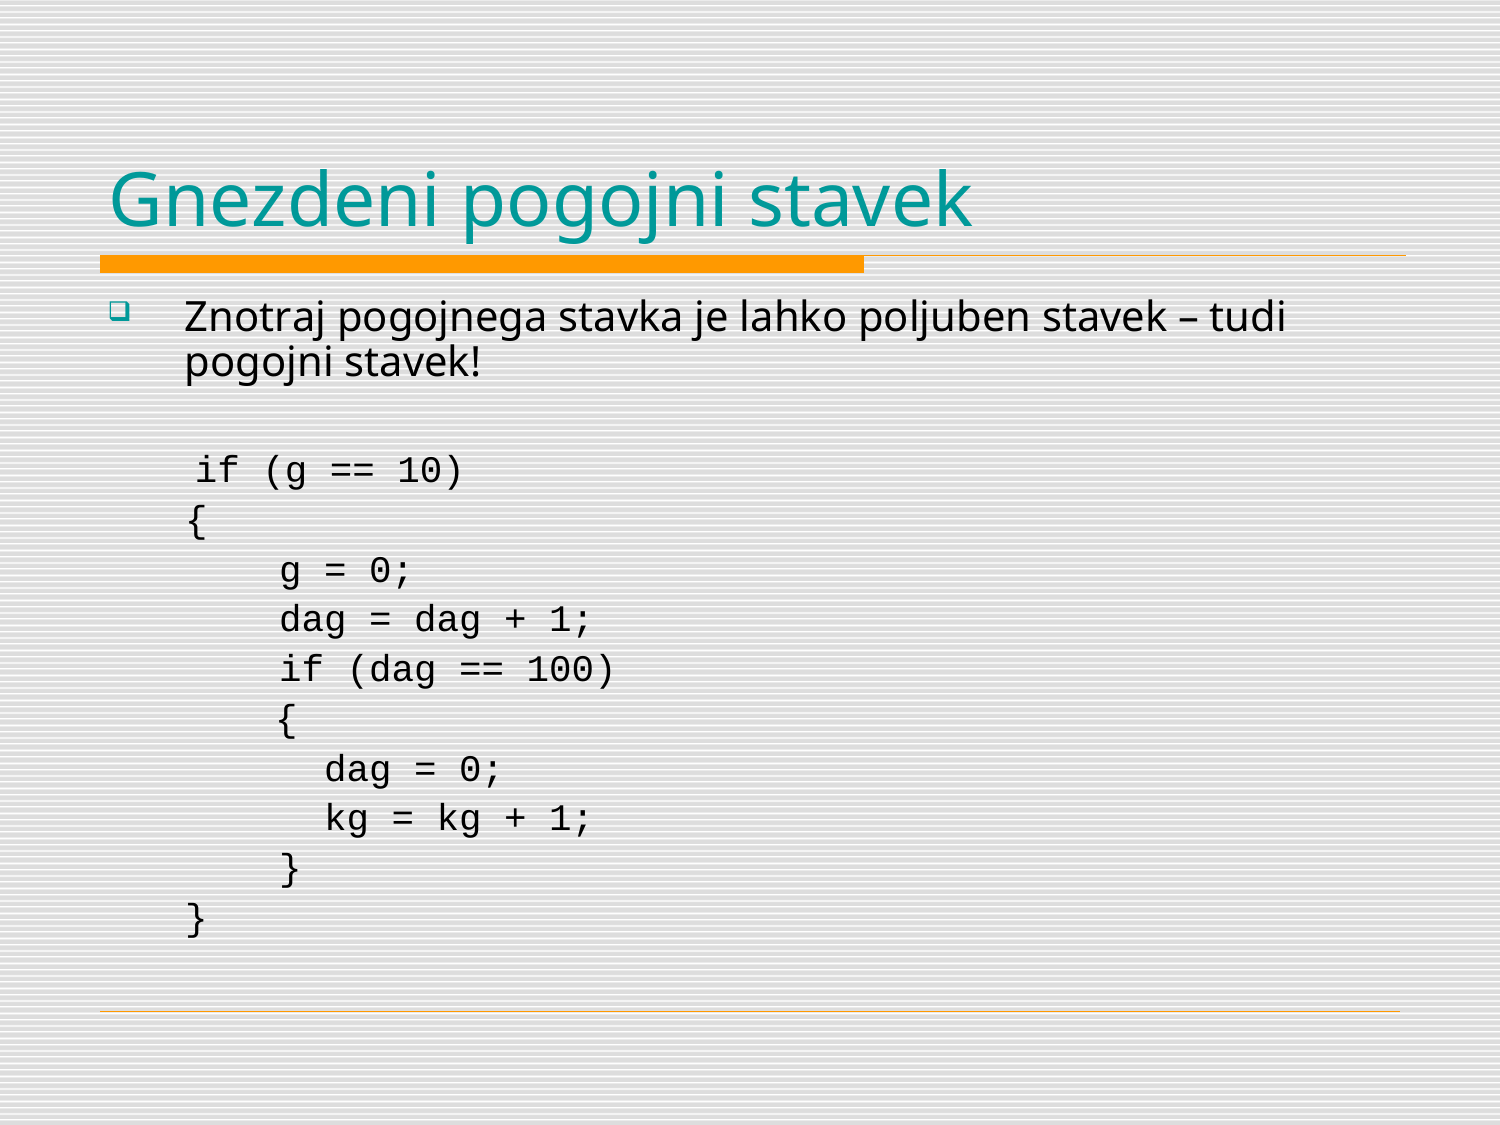

# Gnezdeni pogojni stavek
Znotraj pogojnega stavka je lahko poljuben stavek – tudi pogojni stavek!
 if (g == 10)
{
	 g = 0;
	 dag = dag + 1;
	 if (dag == 100)
 {
	 dag = 0;
	 kg = kg + 1;
	 }
}